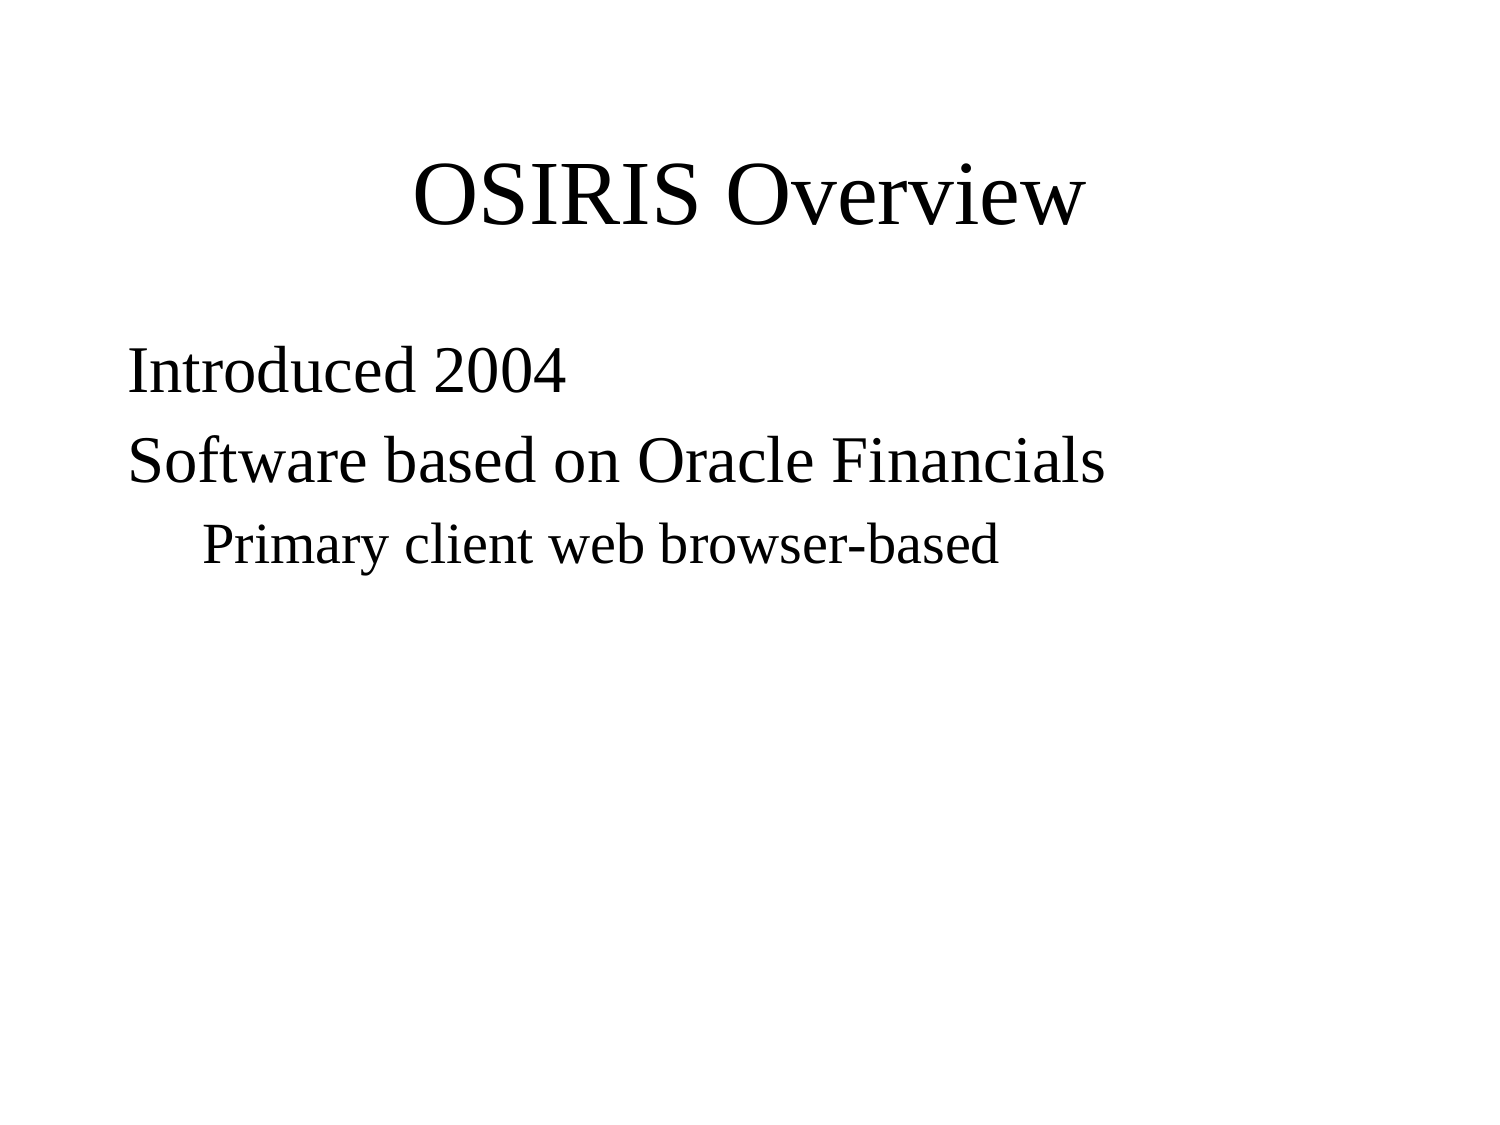

# OSIRIS Overview
Introduced 2004
Software based on Oracle Financials
Primary client web browser-based